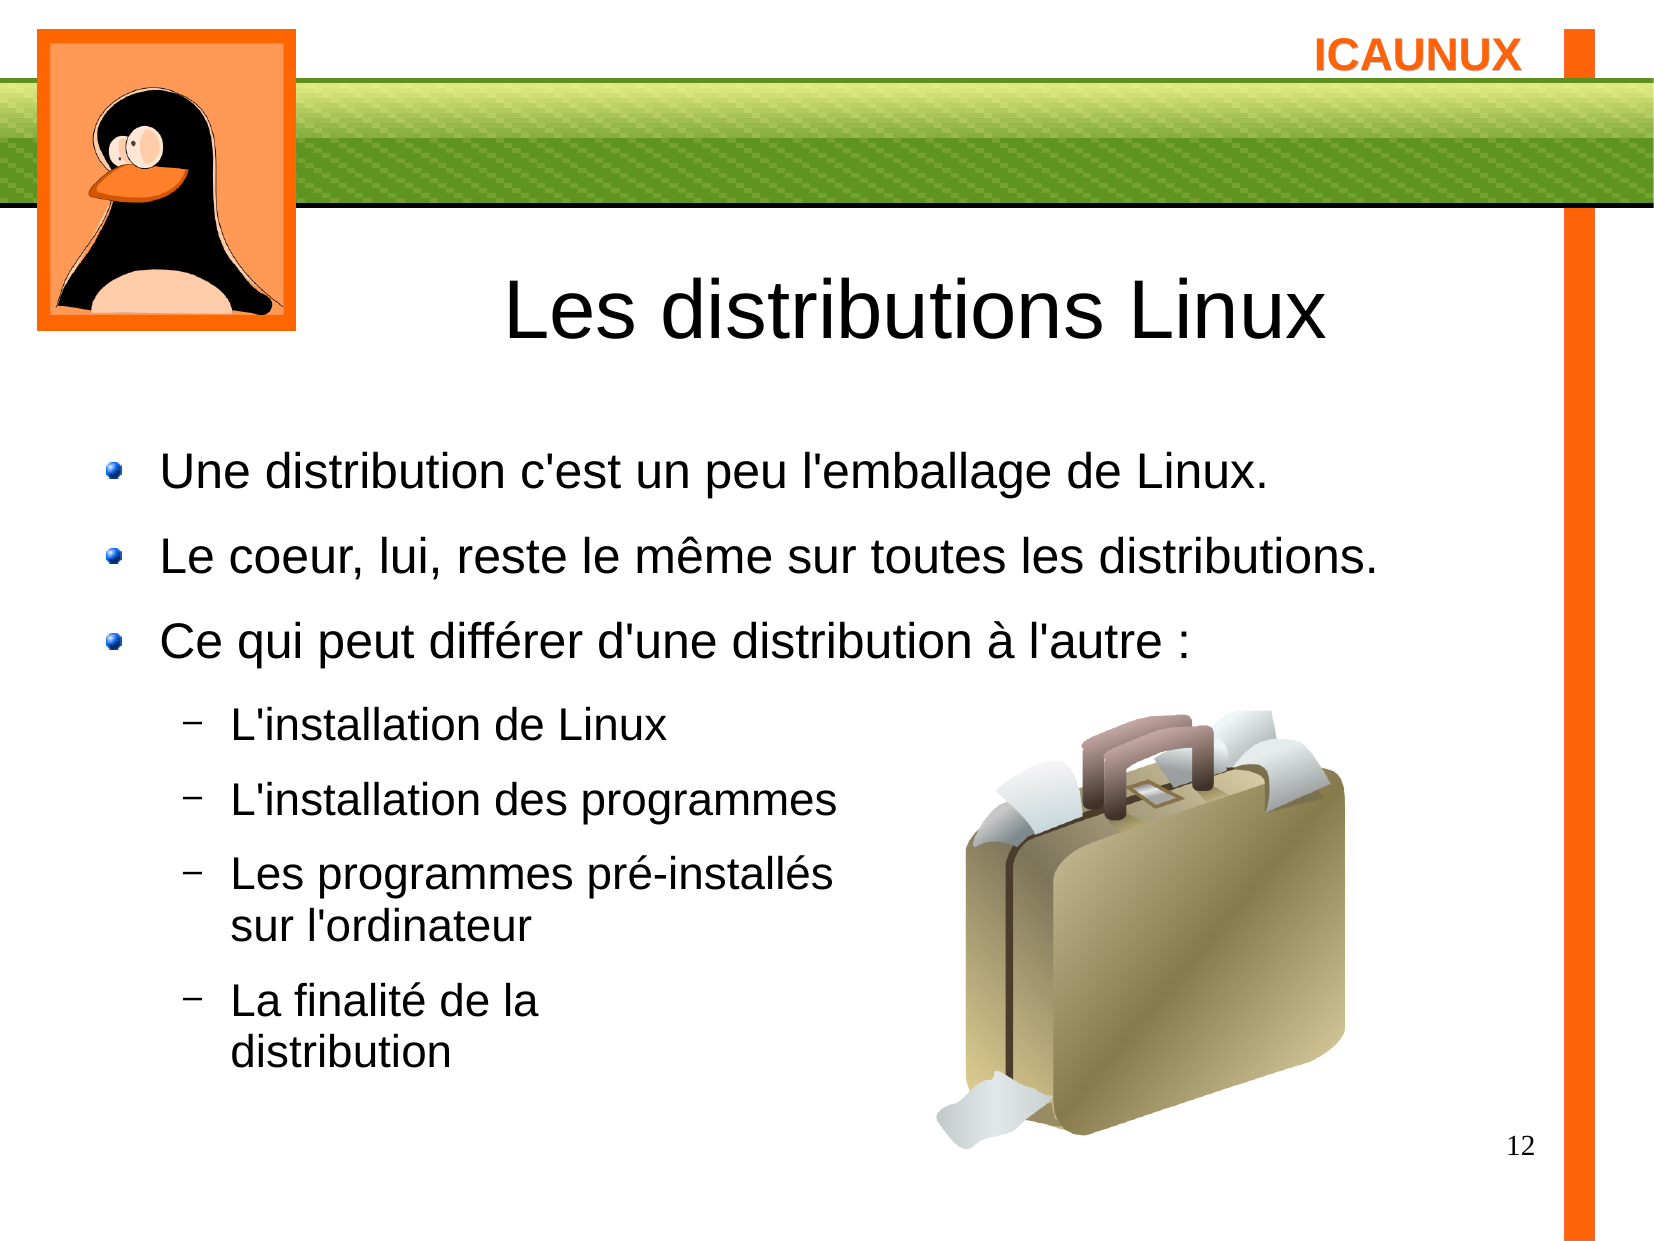

# Les distributions Linux
Une distribution c'est un peu l'emballage de Linux.
Le coeur, lui, reste le même sur toutes les distributions.
Ce qui peut différer d'une distribution à l'autre :
L'installation de Linux
L'installation des programmes
Les programmes pré-installés
sur l'ordinateur
La finalité de la
distribution
12